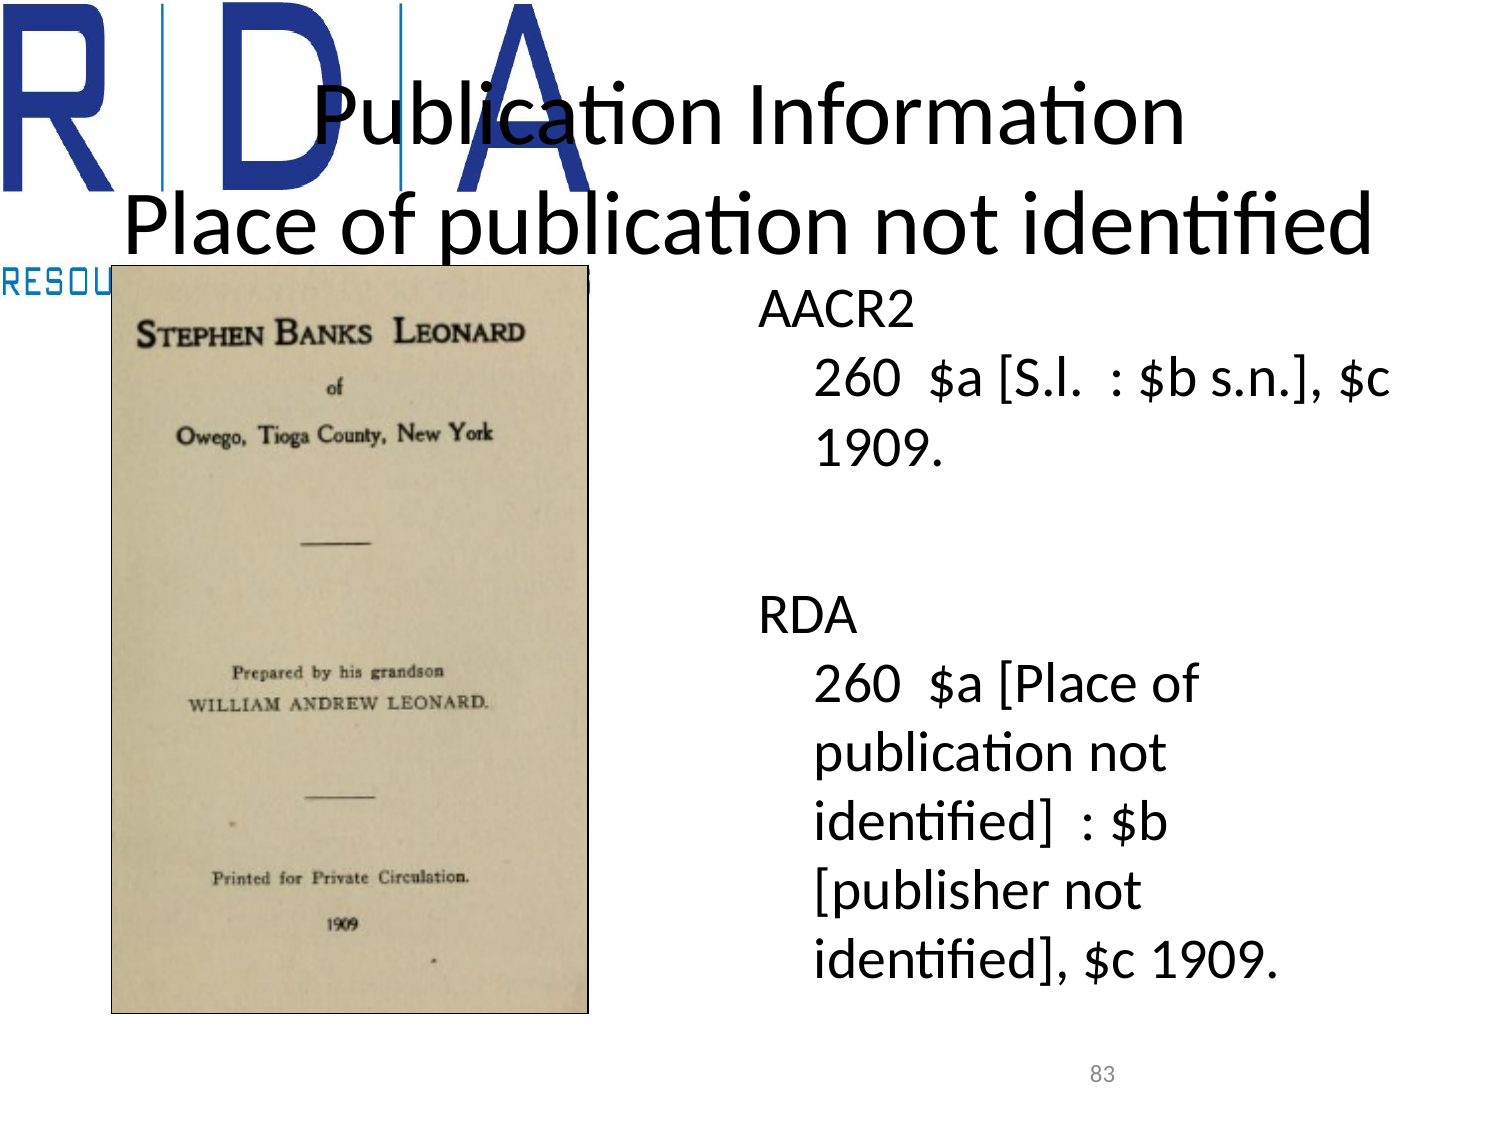

# Publication Information Place of publication not identified
AACR2
260 $a [S.l. : $b s.n.], $c 1909.
RDA
260 $a [Place of publication not identified] : $b [publisher not identified], $c 1909.
83